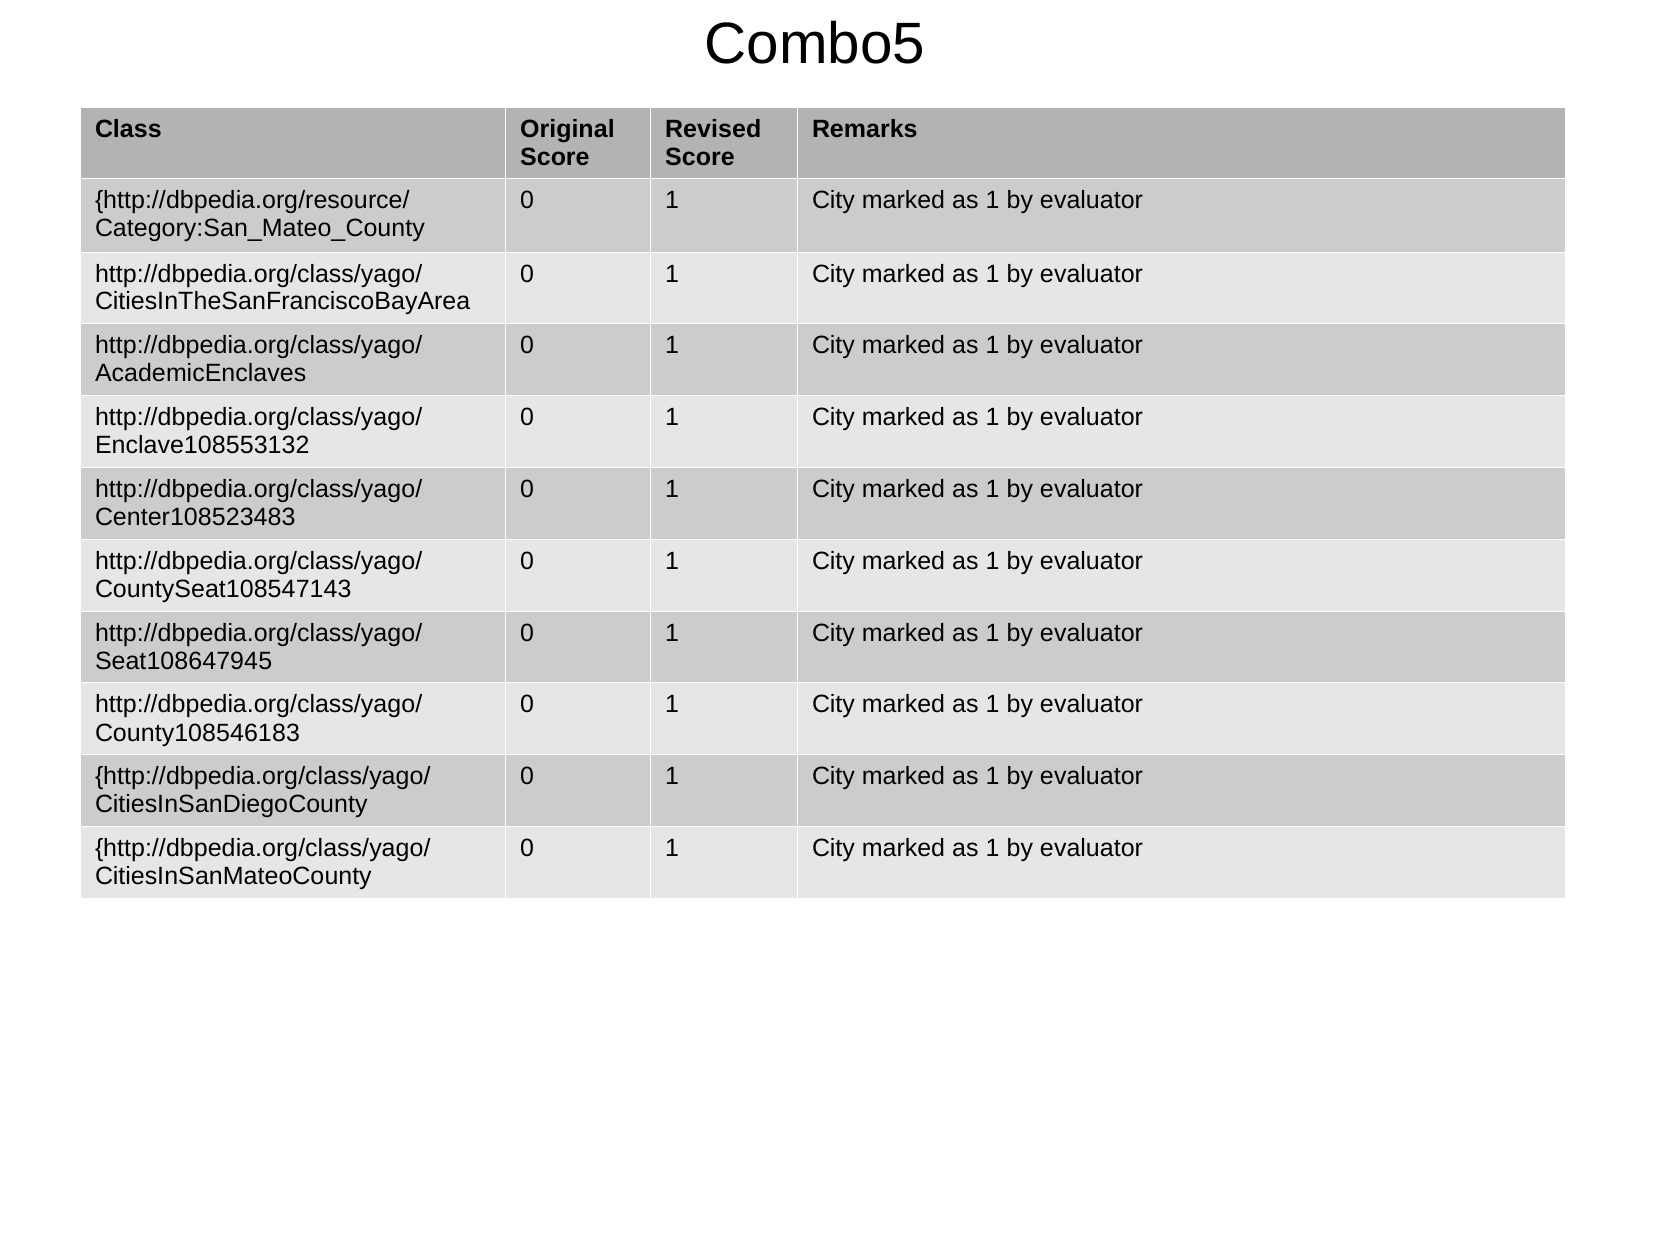

# Combo5
| Class | Original Score | Revised Score | Remarks |
| --- | --- | --- | --- |
| {http://dbpedia.org/resource/Category:San\_Mateo\_County | 0 | 1 | City marked as 1 by evaluator |
| http://dbpedia.org/class/yago/CitiesInTheSanFranciscoBayArea | 0 | 1 | City marked as 1 by evaluator |
| http://dbpedia.org/class/yago/AcademicEnclaves | 0 | 1 | City marked as 1 by evaluator |
| http://dbpedia.org/class/yago/Enclave108553132 | 0 | 1 | City marked as 1 by evaluator |
| http://dbpedia.org/class/yago/Center108523483 | 0 | 1 | City marked as 1 by evaluator |
| http://dbpedia.org/class/yago/CountySeat108547143 | 0 | 1 | City marked as 1 by evaluator |
| http://dbpedia.org/class/yago/Seat108647945 | 0 | 1 | City marked as 1 by evaluator |
| http://dbpedia.org/class/yago/County108546183 | 0 | 1 | City marked as 1 by evaluator |
| {http://dbpedia.org/class/yago/CitiesInSanDiegoCounty | 0 | 1 | City marked as 1 by evaluator |
| {http://dbpedia.org/class/yago/CitiesInSanMateoCounty | 0 | 1 | City marked as 1 by evaluator |